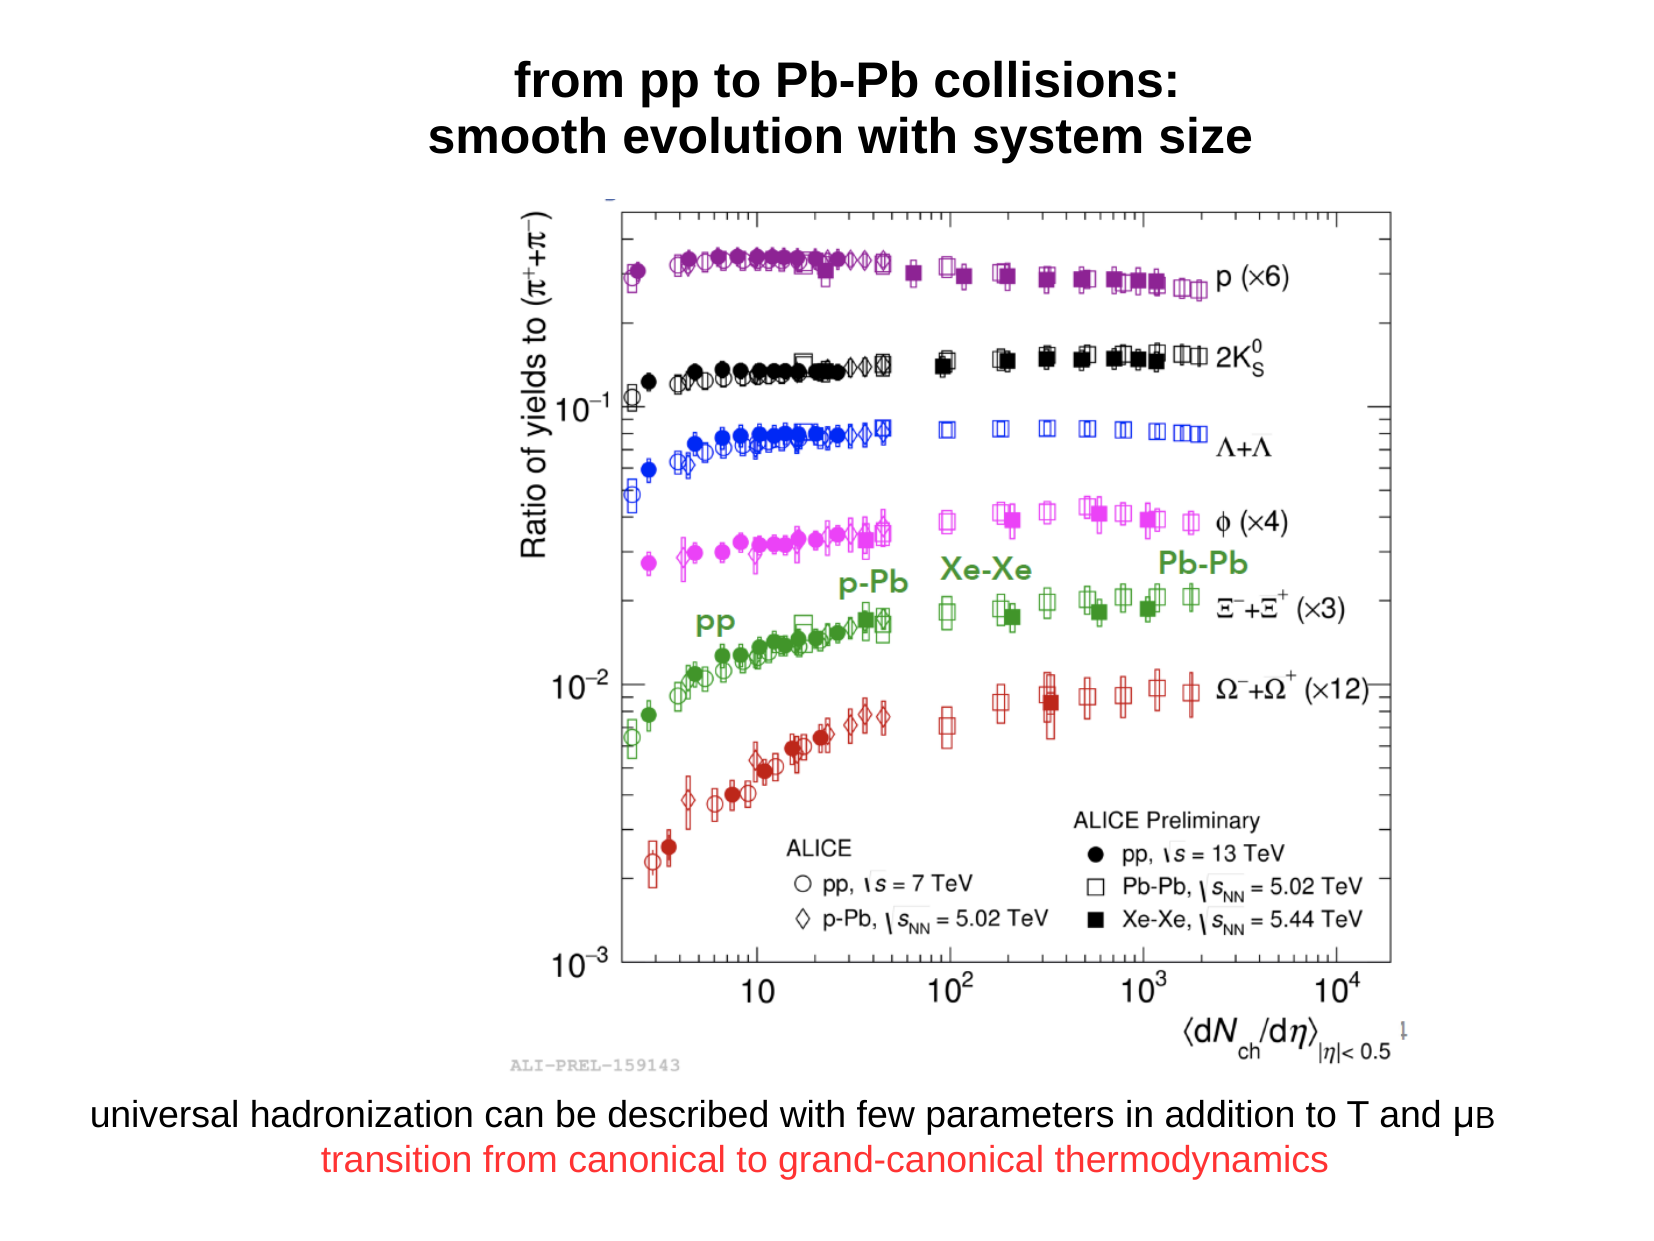

from pp to Pb-Pb collisions:
smooth evolution with system size
universal hadronization can be described with few parameters in addition to T and μB
transition from canonical to grand-canonical thermodynamics